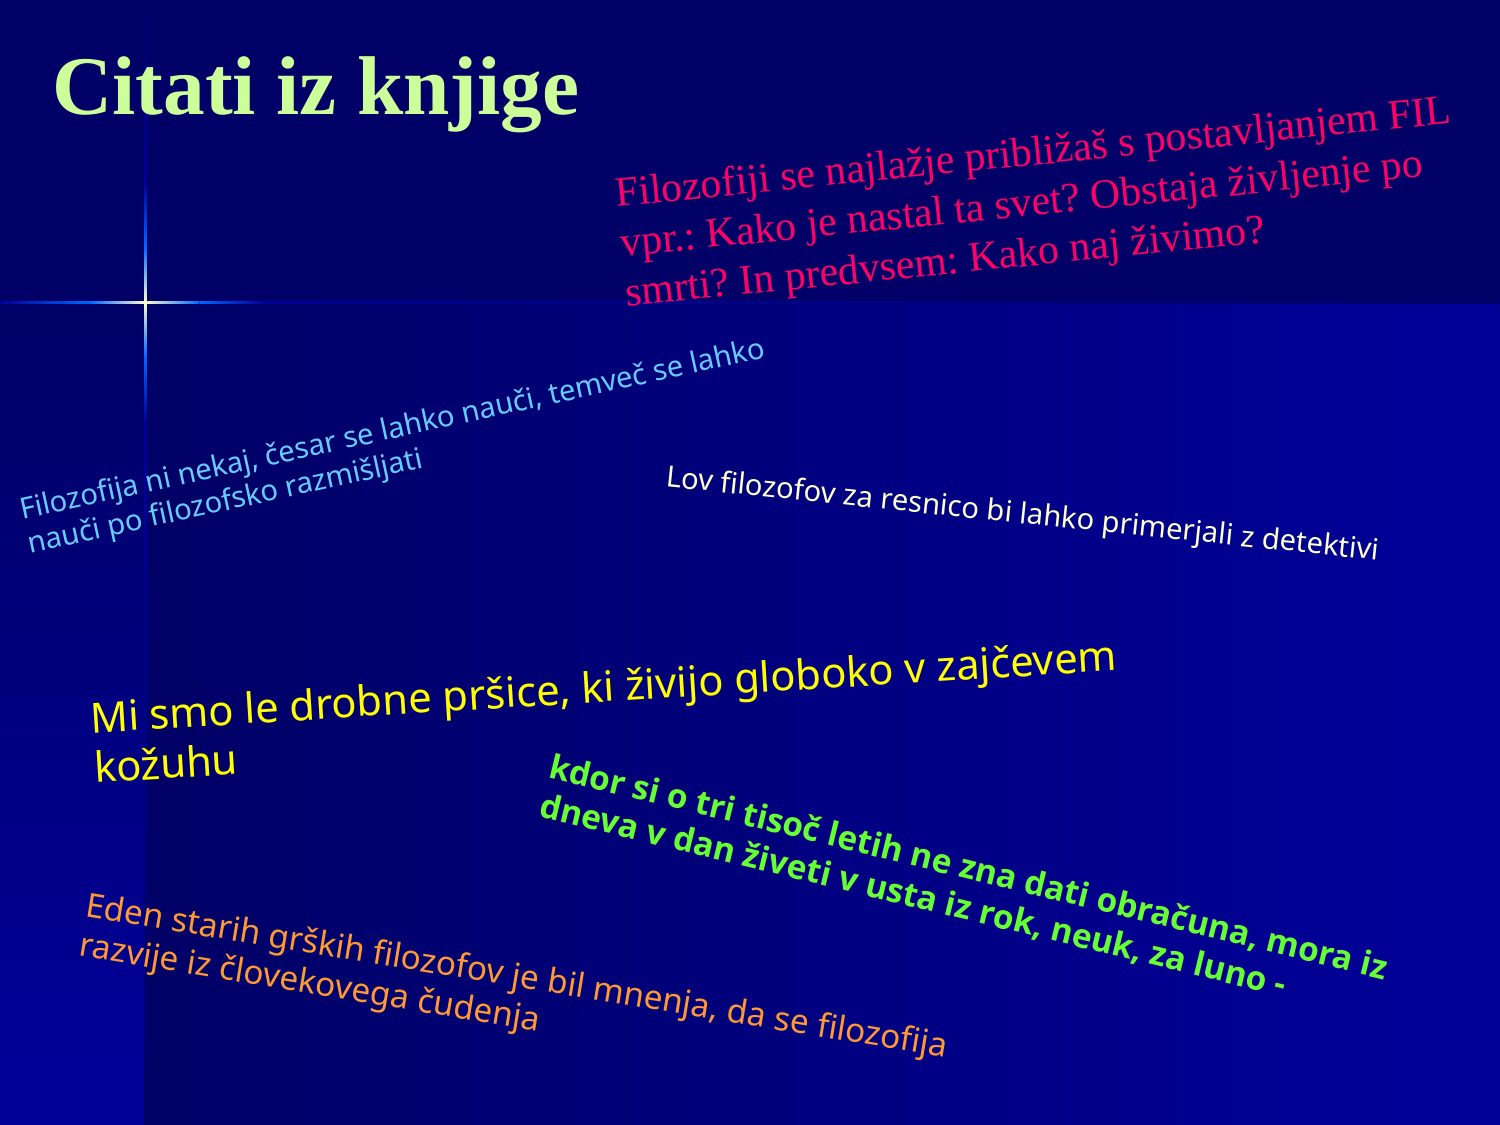

# Citati iz knjige
Filozofiji se najlažje približaš s postavljanjem FIL vpr.: Kako je nastal ta svet? Obstaja življenje po smrti? In predvsem: Kako naj živimo?
Filozofija ni nekaj, česar se lahko nauči, temveč se lahko nauči po filozofsko razmišljati
Lov filozofov za resnico bi lahko primerjali z detektivi
Mi smo le drobne pršice, ki živijo globoko v zajčevem kožuhu
kdor si o tri tisoč letih ne zna dati obračuna, mora iz dneva v dan živeti v usta iz rok, neuk, za luno -
Eden starih grških filozofov je bil mnenja, da se filozofija razvije iz človekovega čudenja